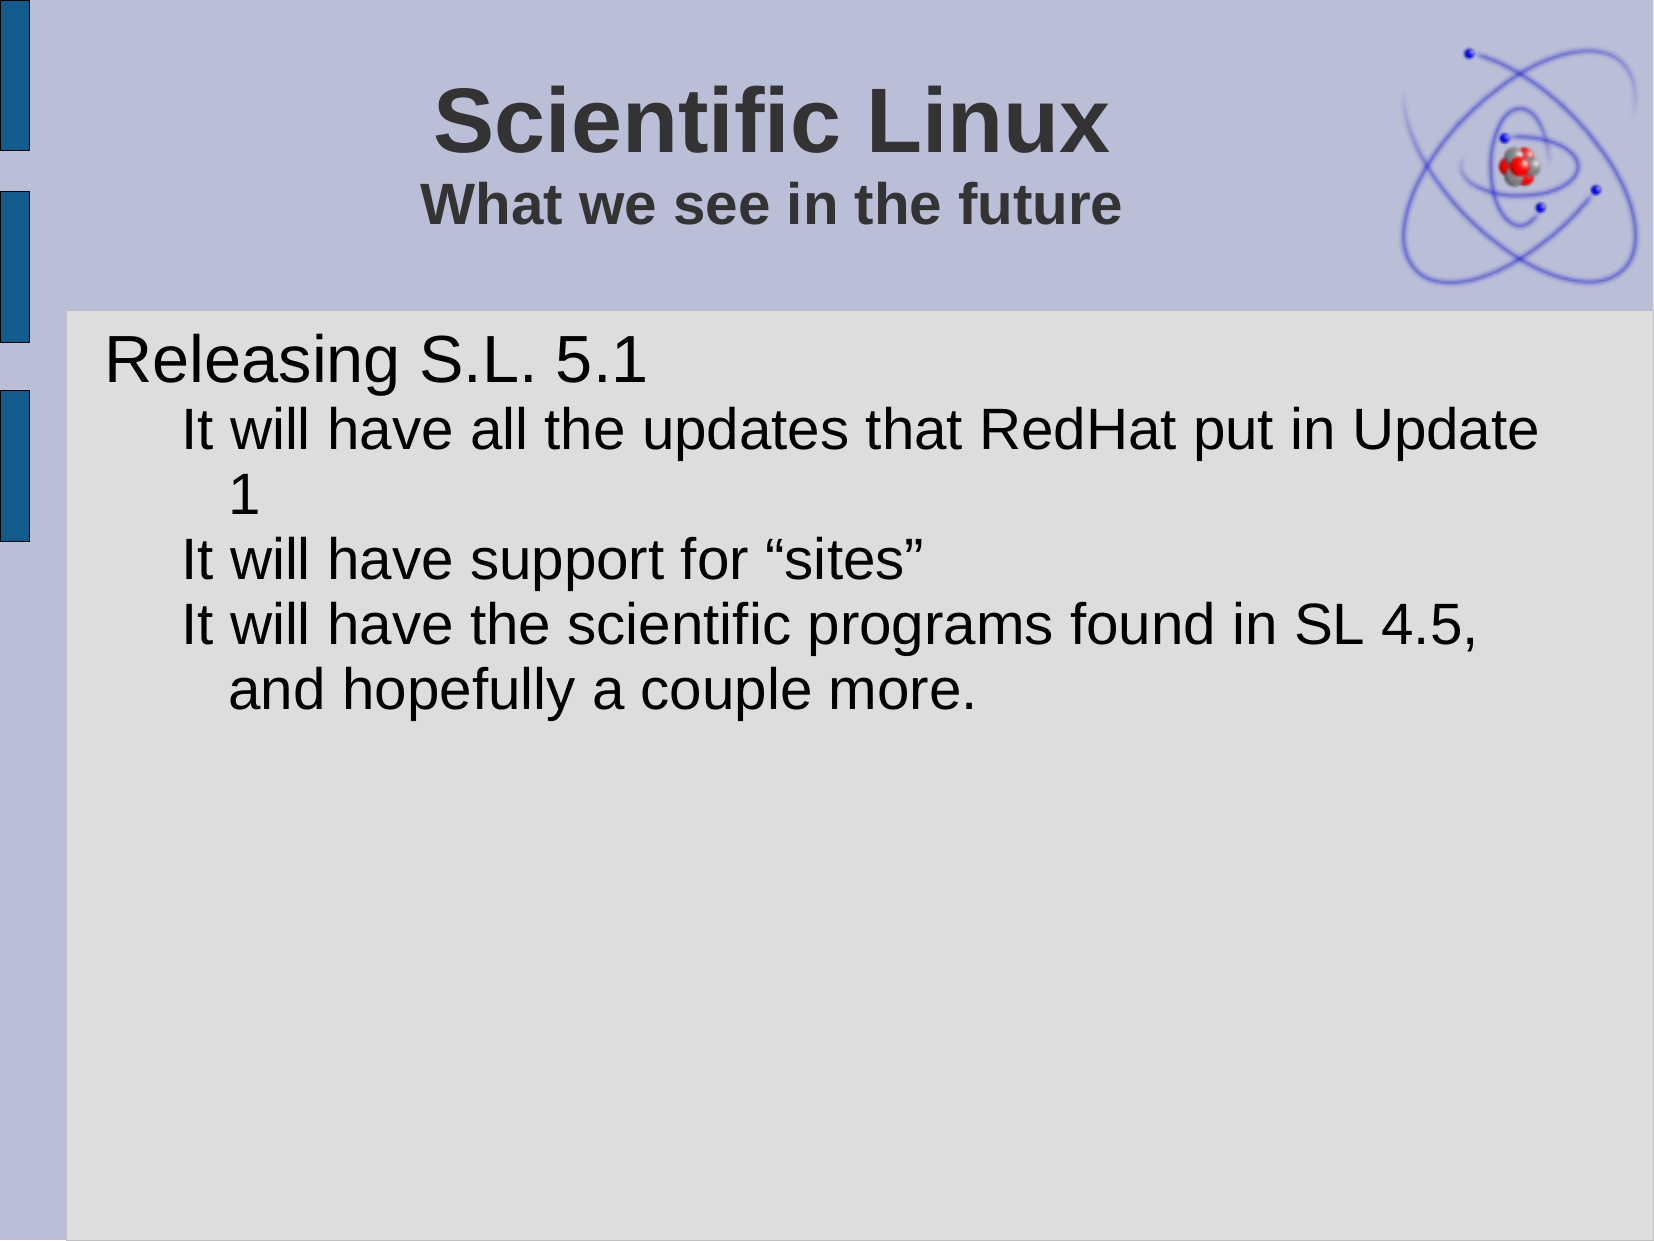

# Scientific Linux What we see in the future
Releasing S.L. 5.1
It will have all the updates that RedHat put in Update 1
It will have support for “sites”
It will have the scientific programs found in SL 4.5, and hopefully a couple more.